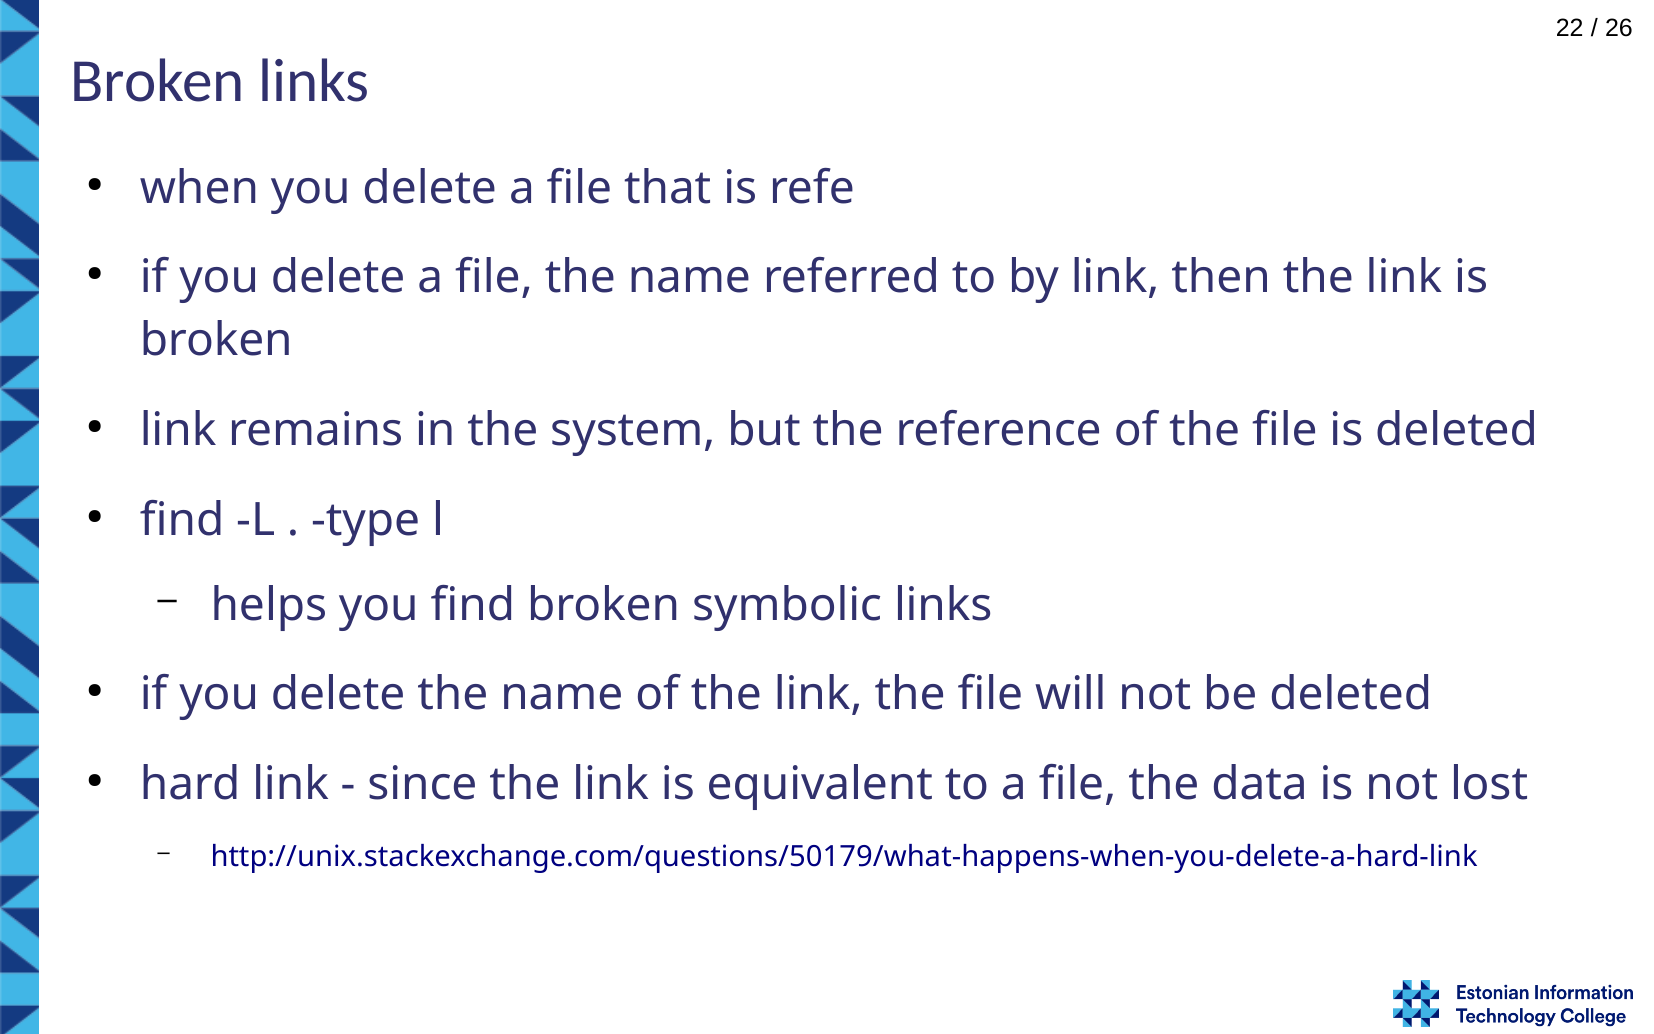

# Broken links
when you delete a file that is refe
if you delete a file, the name referred to by link, then the link is broken
link remains in the system, but the reference of the file is deleted
find -L . -type l
helps you find broken symbolic links
if you delete the name of the link, the file will not be deleted
hard link - since the link is equivalent to a file, the data is not lost
http://unix.stackexchange.com/questions/50179/what-happens-when-you-delete-a-hard-link